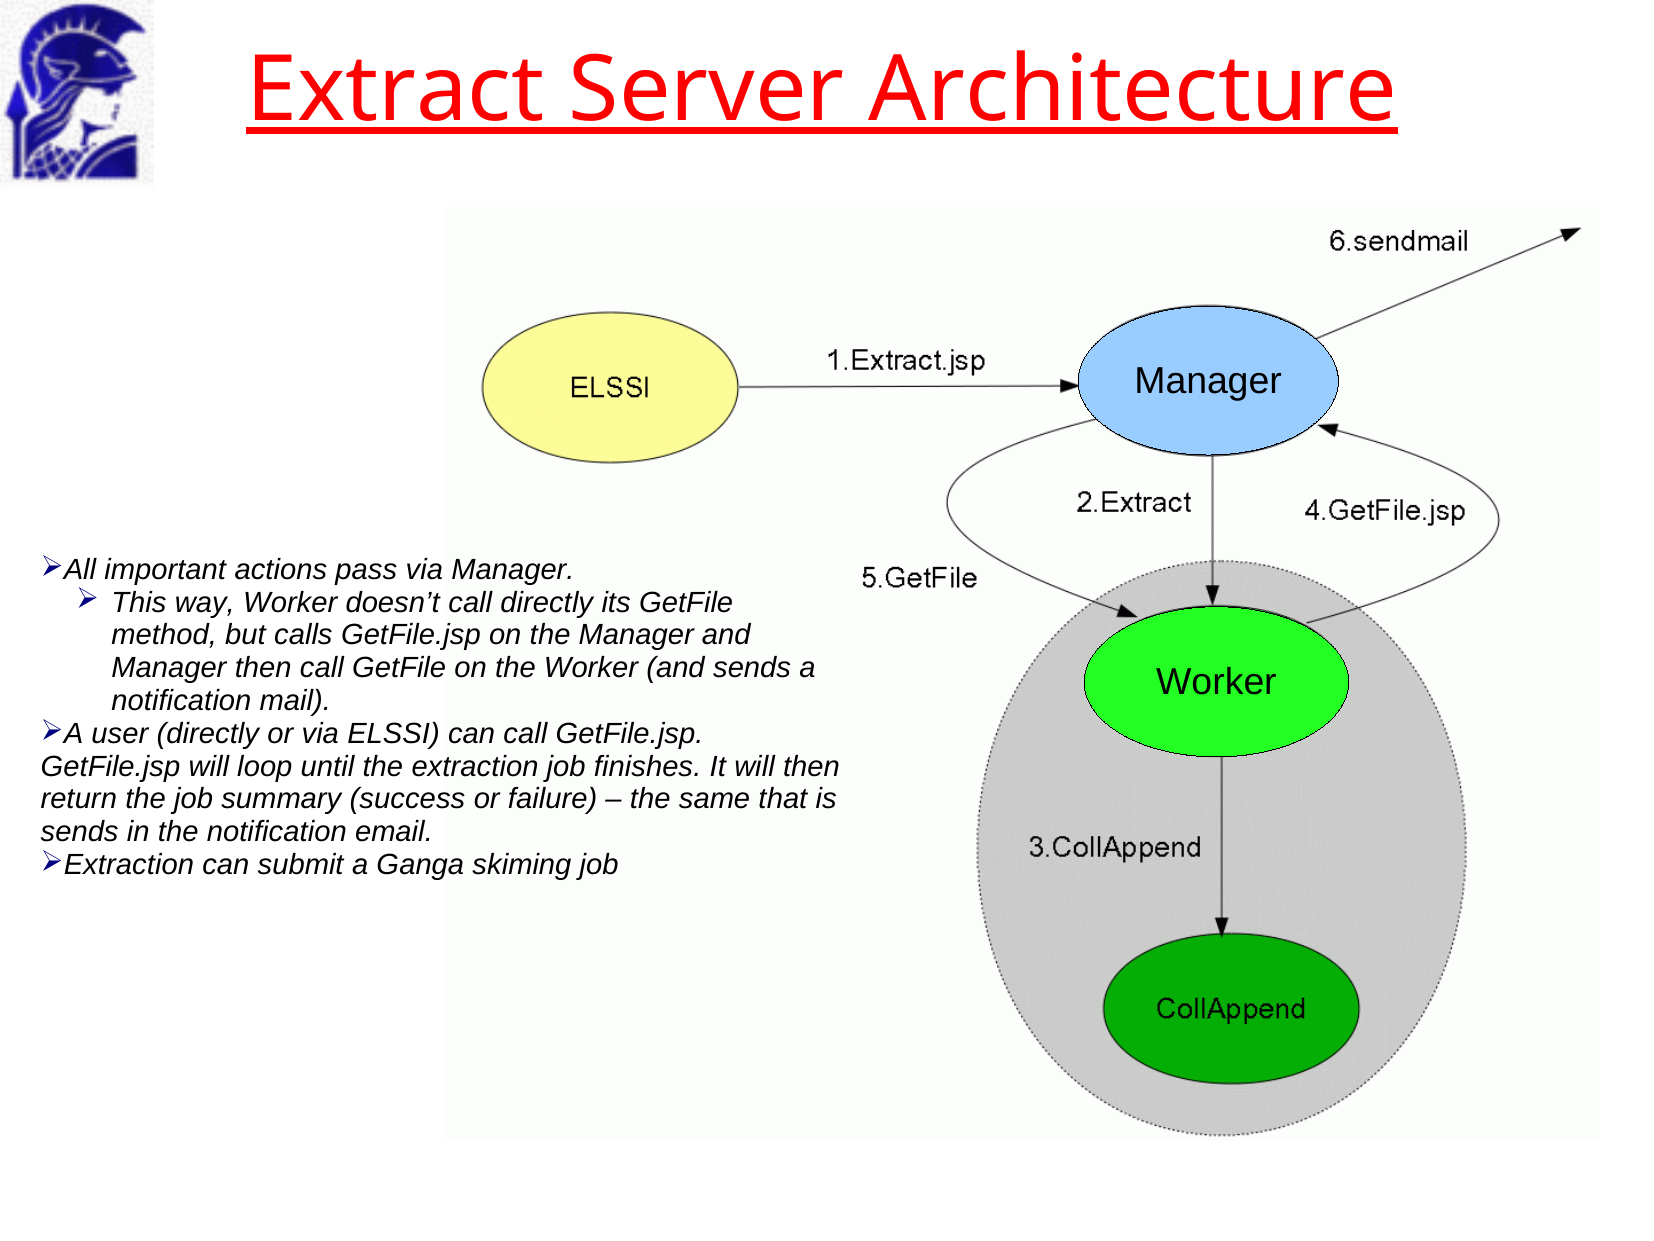

# Extract Server Architecture
Manager
All important actions pass via Manager.
This way, Worker doesn’t call directly its GetFile method, but calls GetFile.jsp on the Manager and Manager then call GetFile on the Worker (and sends a notification mail).
A user (directly or via ELSSI) can call GetFile.jsp. GetFile.jsp will loop until the extraction job finishes. It will then return the job summary (success or failure) – the same that is sends in the notification email.
Extraction can submit a Ganga skiming job
Worker